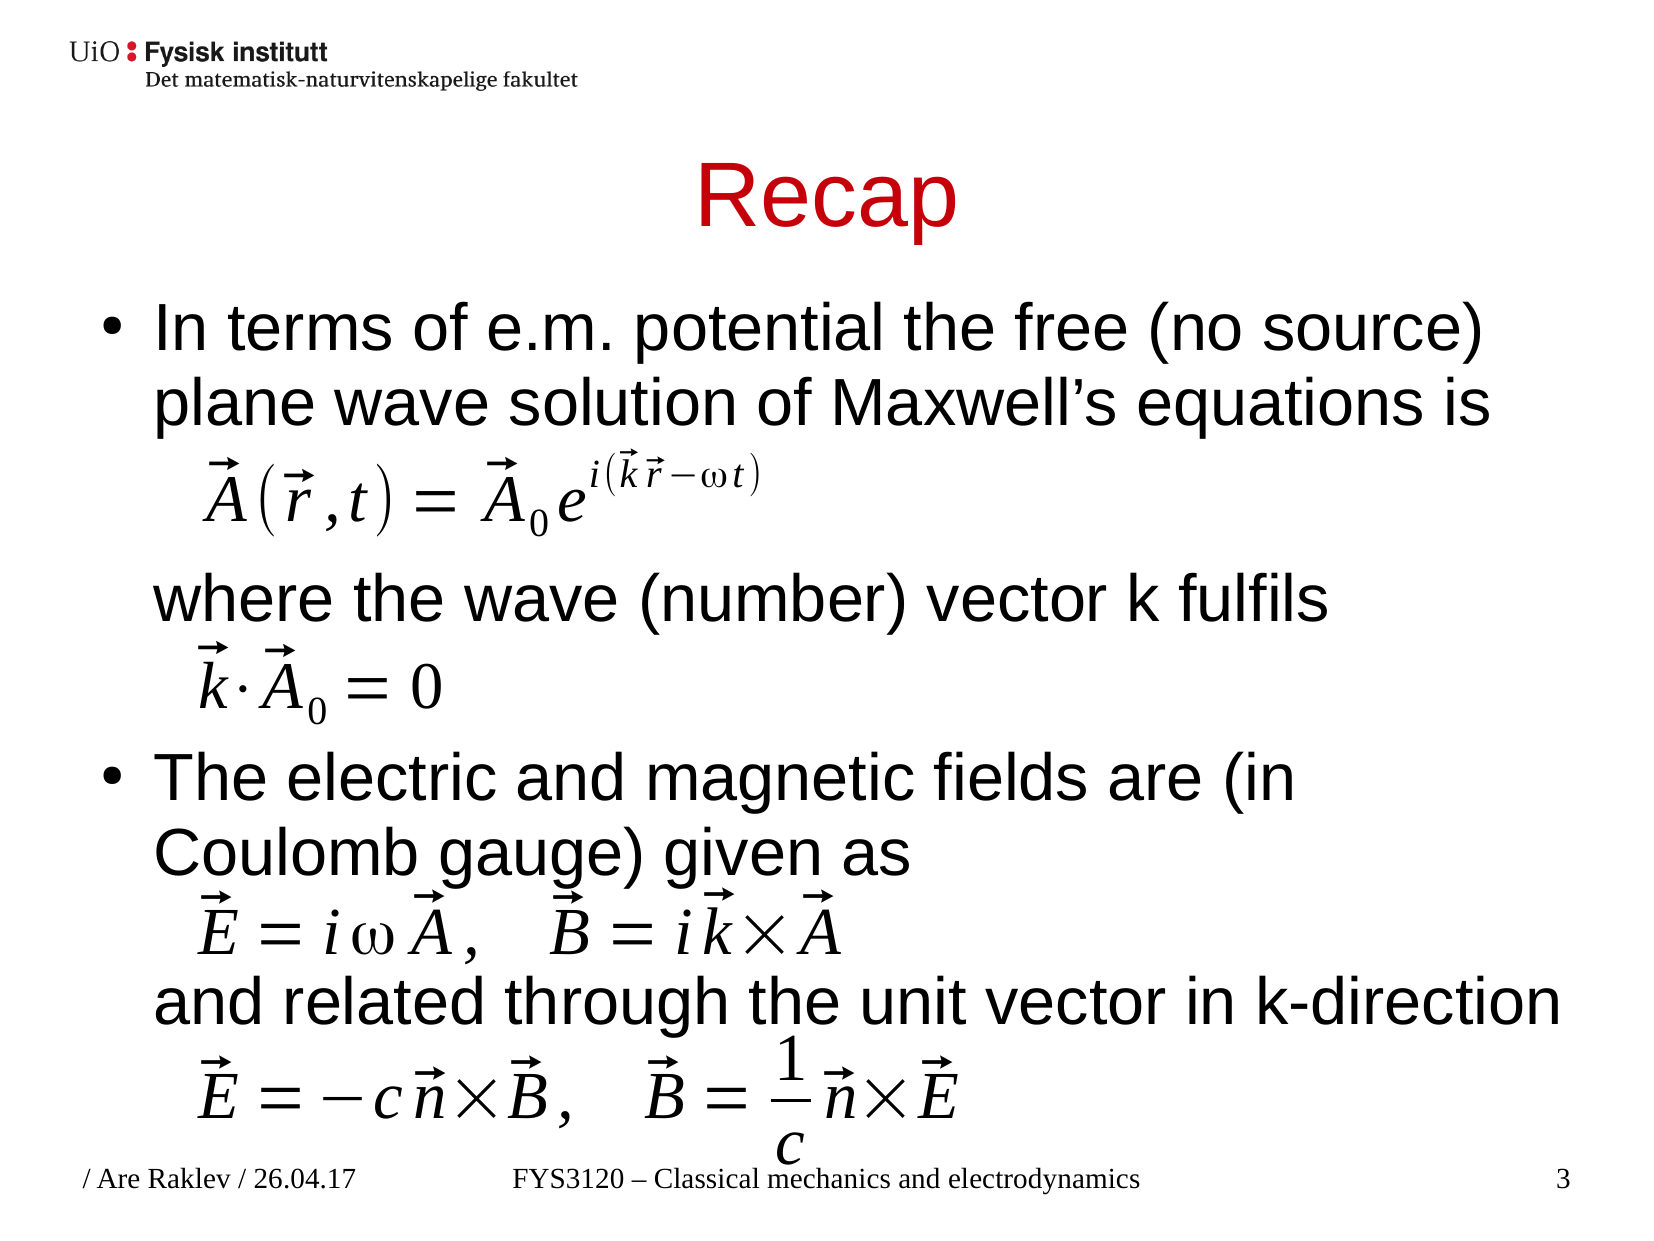

# Recap
In terms of e.m. potential the free (no source) plane wave solution of Maxwell’s equations is
where the wave (number) vector k fulfils
The electric and magnetic fields are (in Coulomb gauge) given as
and related through the unit vector in k-direction
/ Are Raklev / 26.04.17
FYS3120 – Classical mechanics and electrodynamics
3